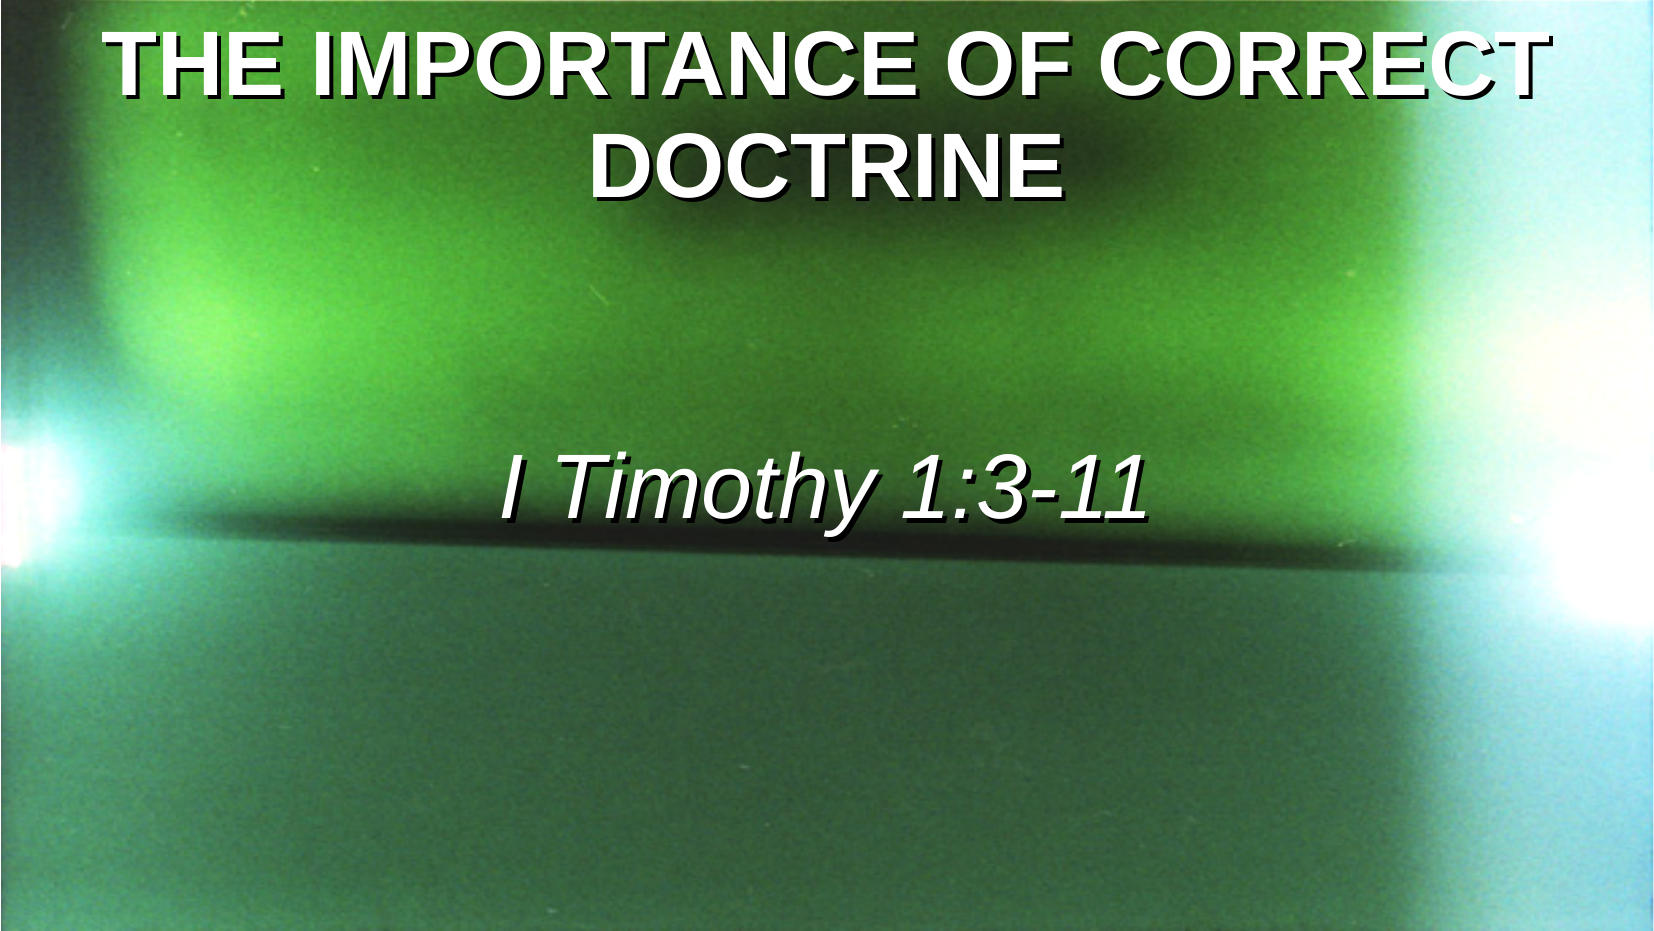

# THE IMPORTANCE OF CORRECT DOCTRINE
I Timothy 1:3-11